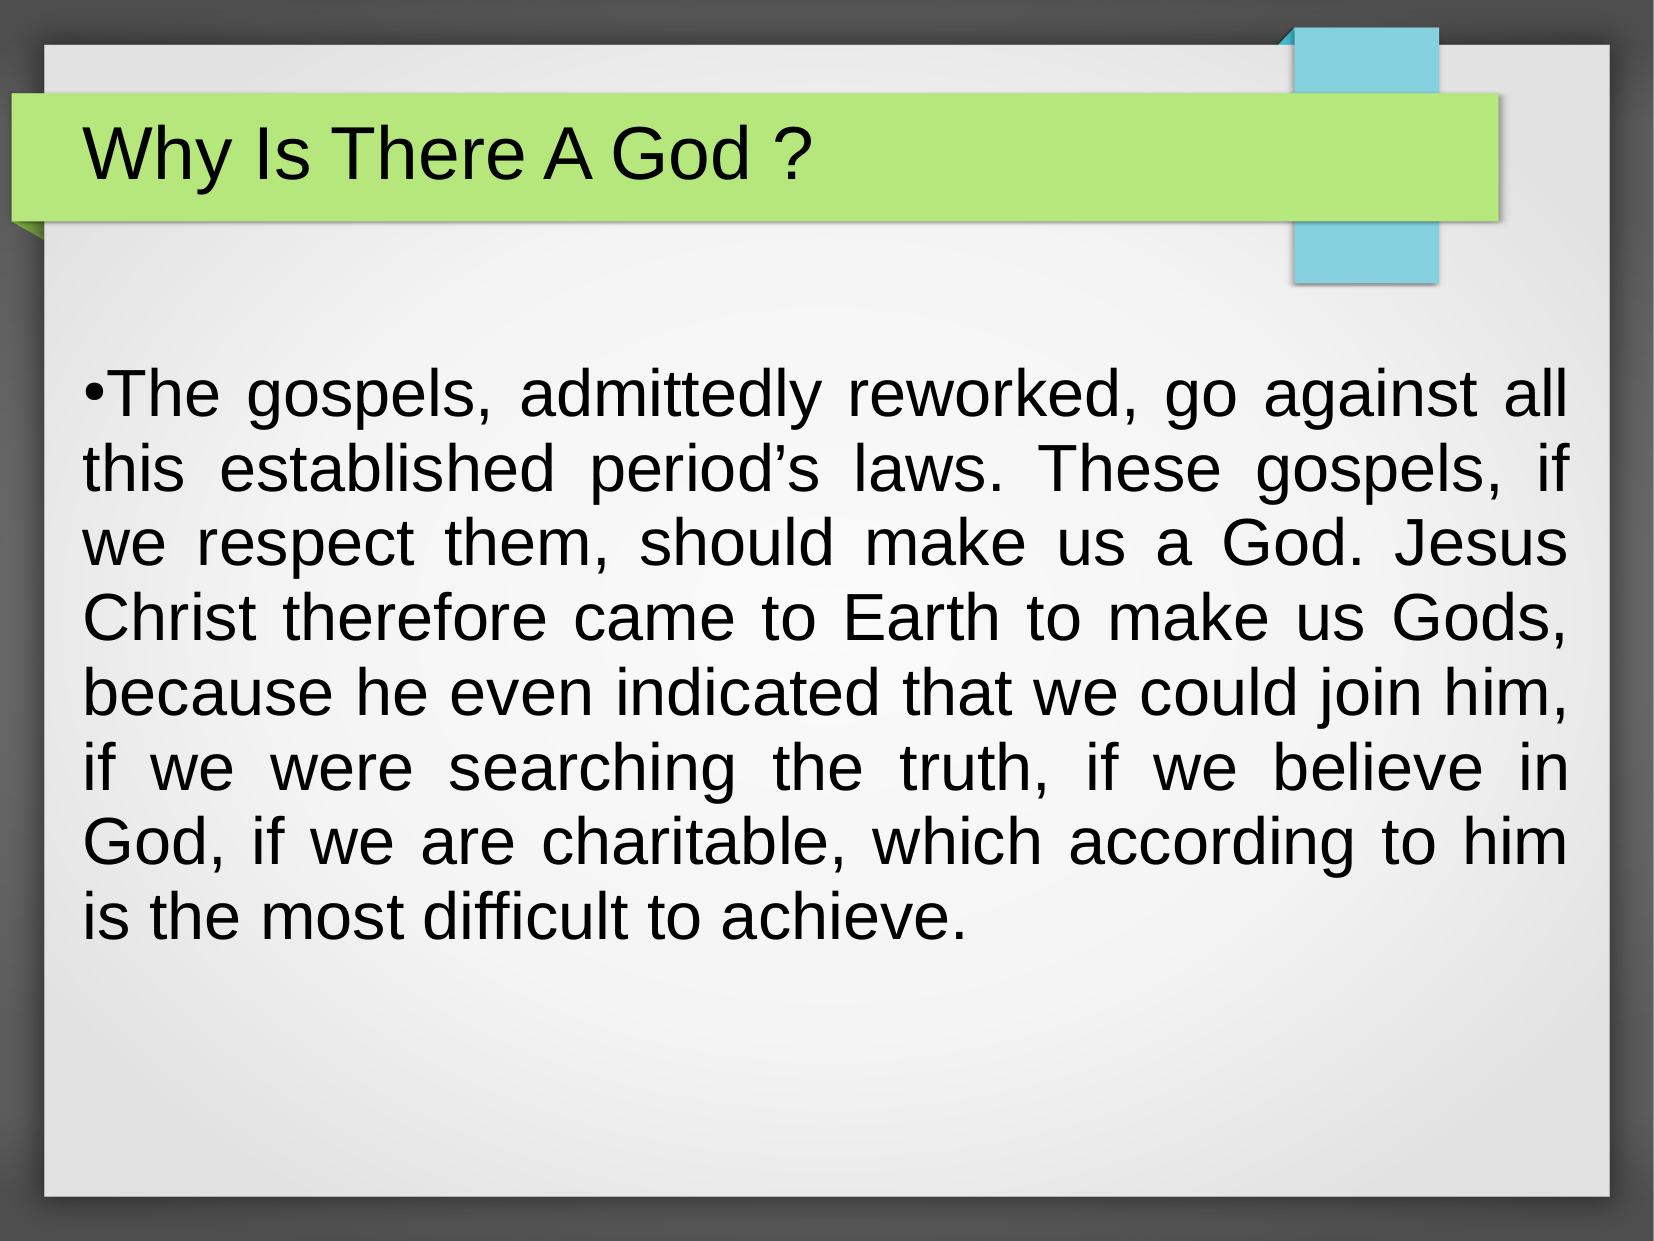

# Why Is There A God ?
The gospels, admittedly reworked, go against all this established period’s laws. These gospels, if we respect them, should make us a God. Jesus Christ therefore came to Earth to make us Gods, because he even indicated that we could join him, if we were searching the truth, if we believe in God, if we are charitable, which according to him is the most difficult to achieve.